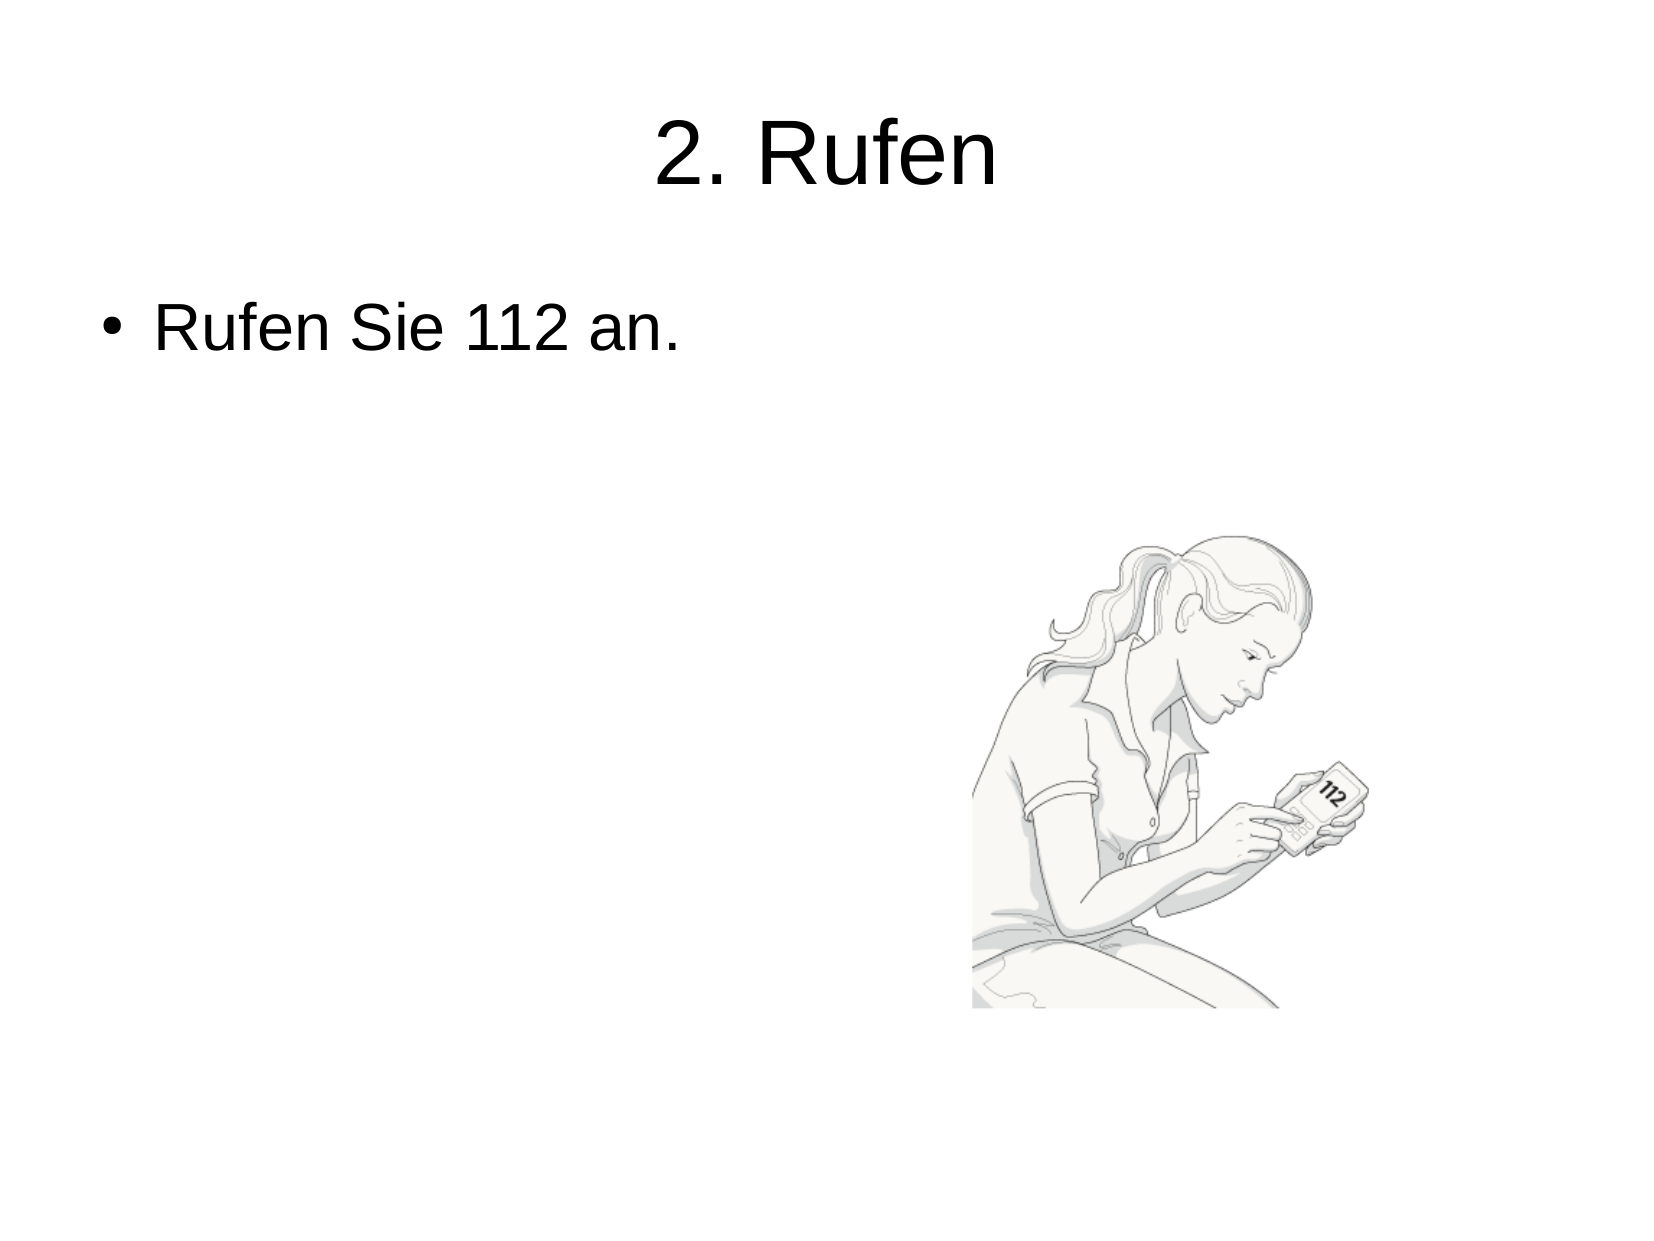

# 2. Rufen
Rufen Sie 112 an.